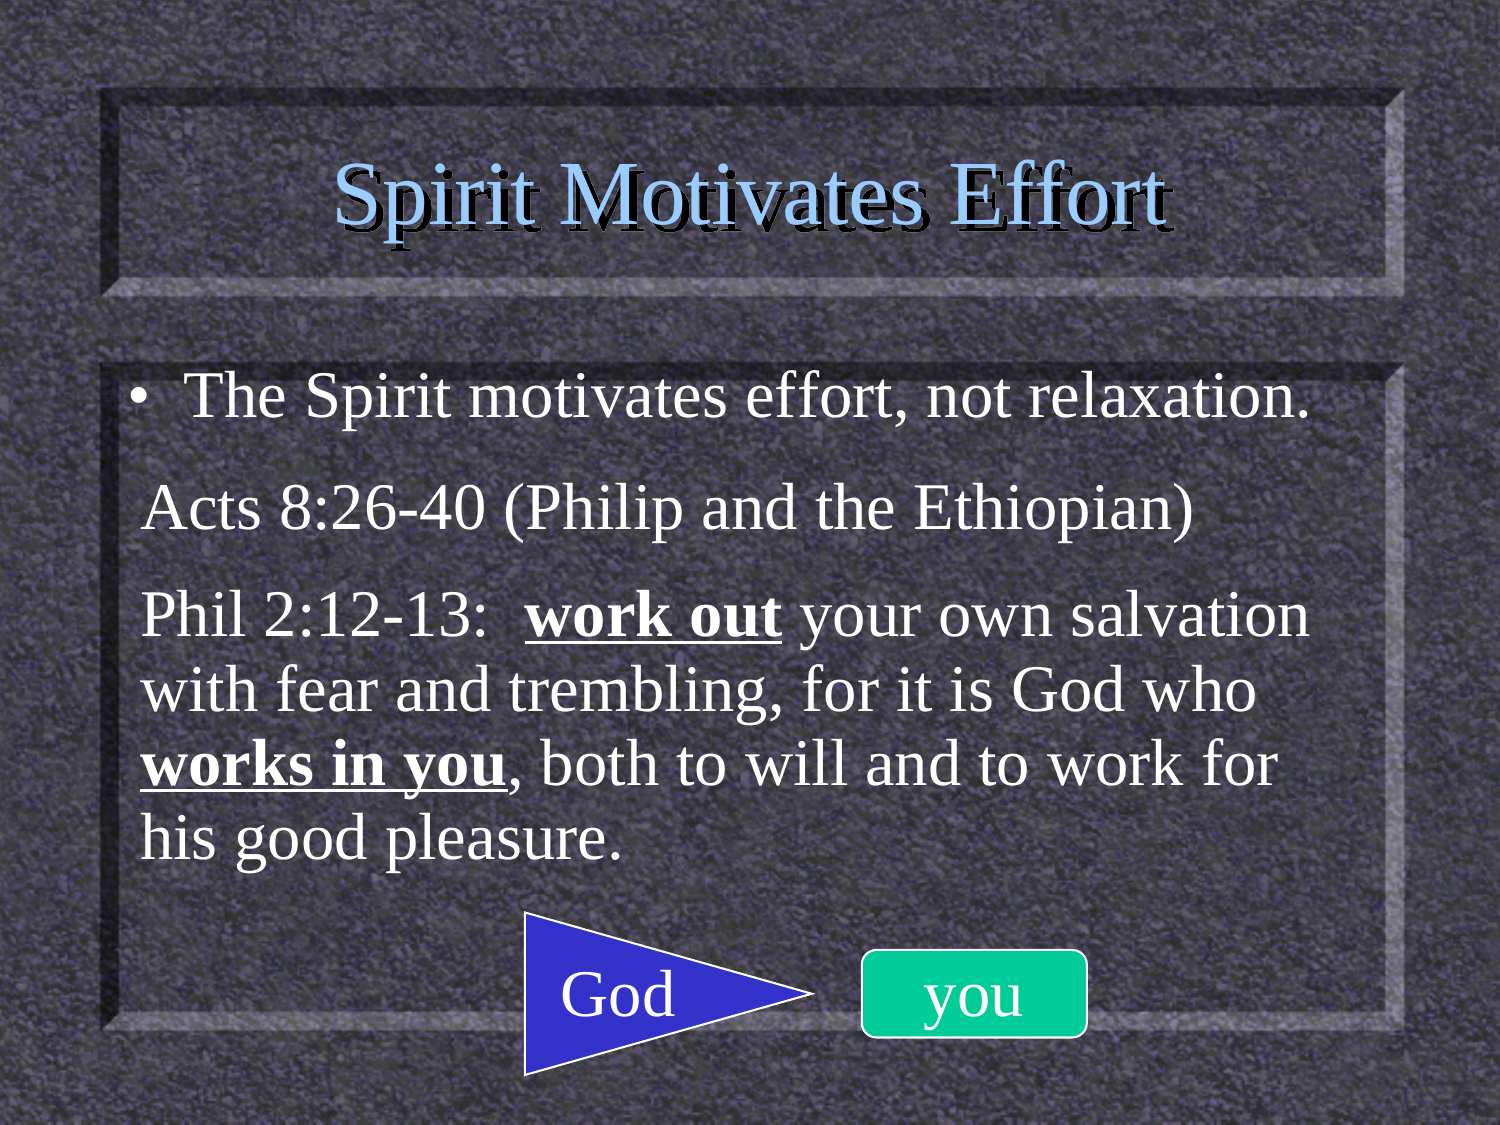

# Spirit Motivates Effort
The Spirit motivates effort, not relaxation.
Acts 8:26-40 (Philip and the Ethiopian)
Phil 2:12-13: work out your own salvation with fear and trembling, for it is God who works in you, both to will and to work for his good pleasure.
God
you